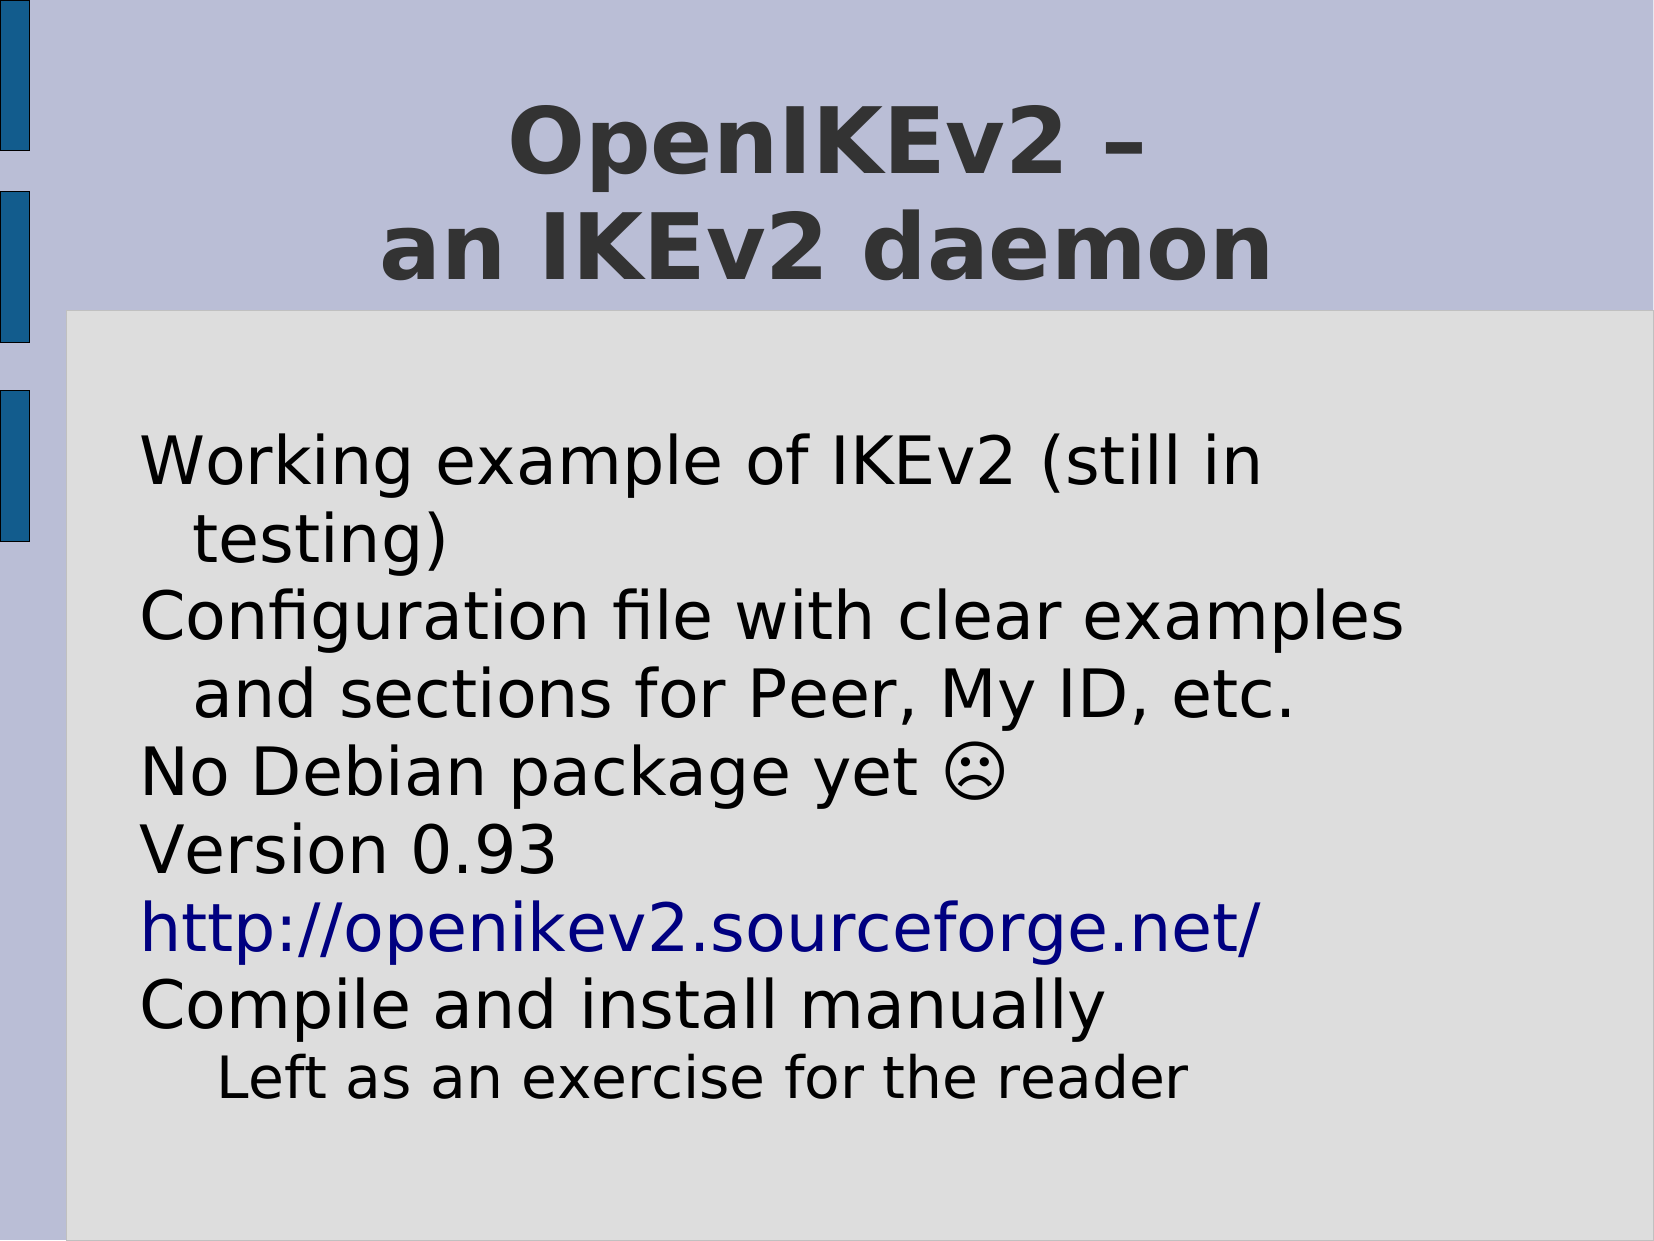

# OpenIKEv2 – an IKEv2 daemon
Working example of IKEv2 (still in testing)
Configuration file with clear examples and sections for Peer, My ID, etc.
No Debian package yet ☹
Version 0.93
http://openikev2.sourceforge.net/
Compile and install manually
Left as an exercise for the reader